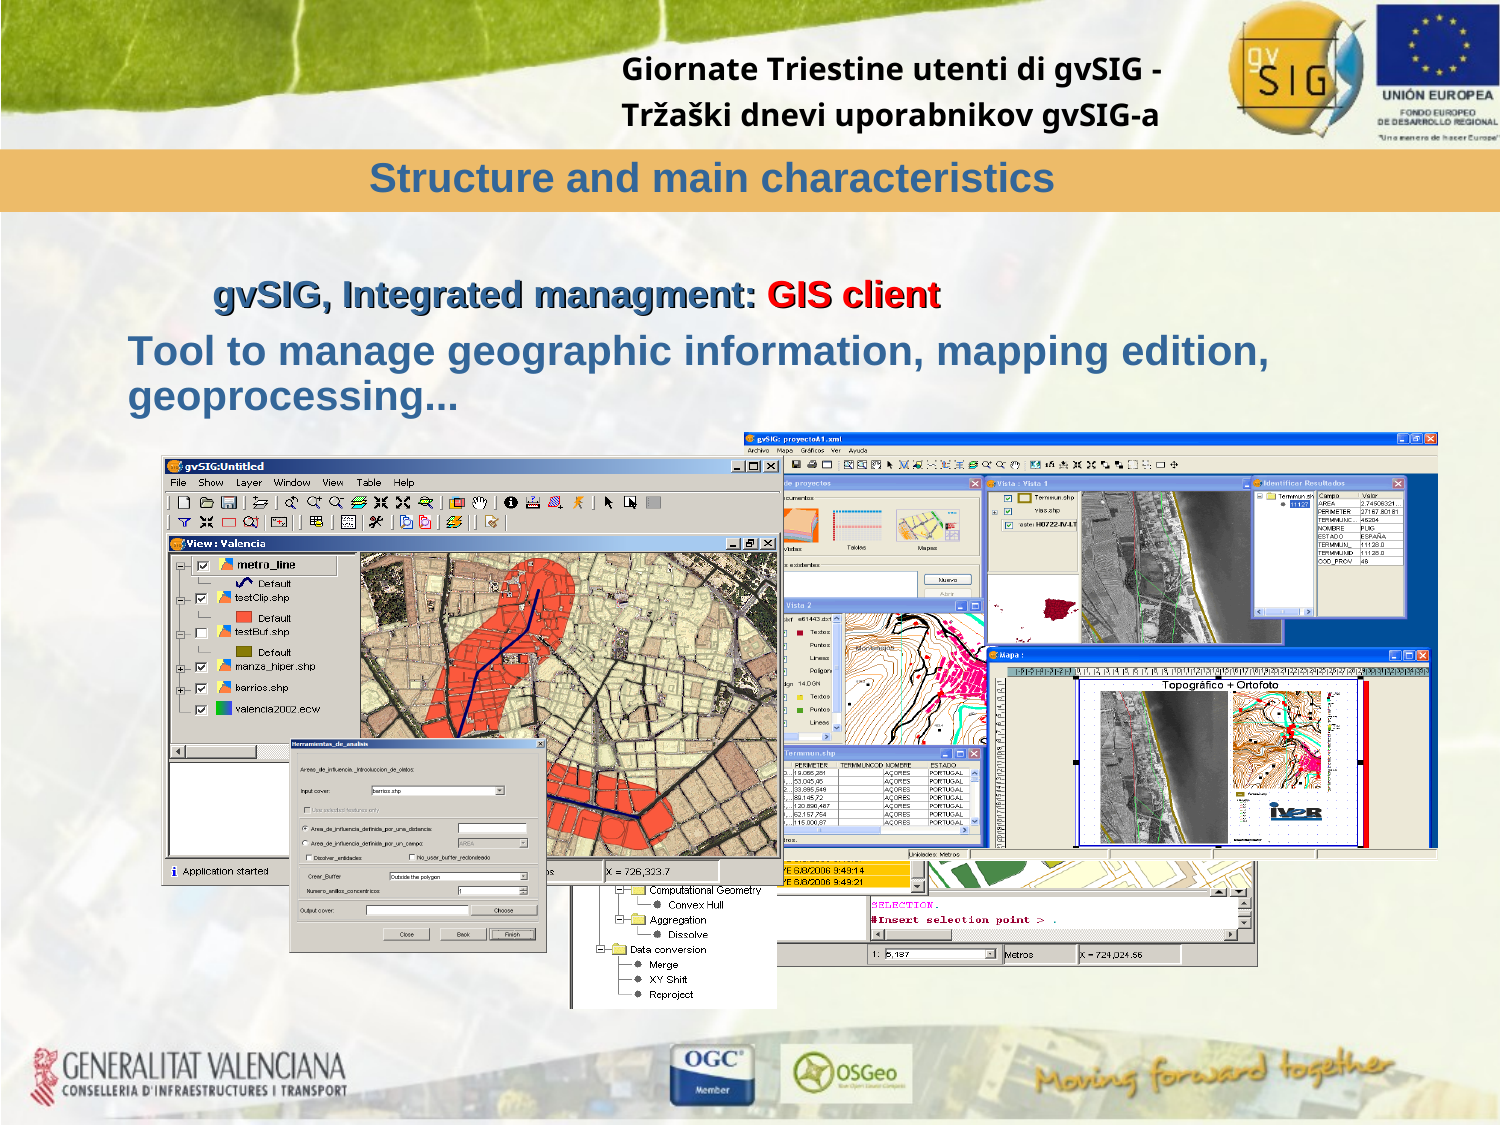

Structure and main characteristics
gvSIG, Integrated managment: GIS client
Tool to manage geographic information, mapping edition, geoprocessing...